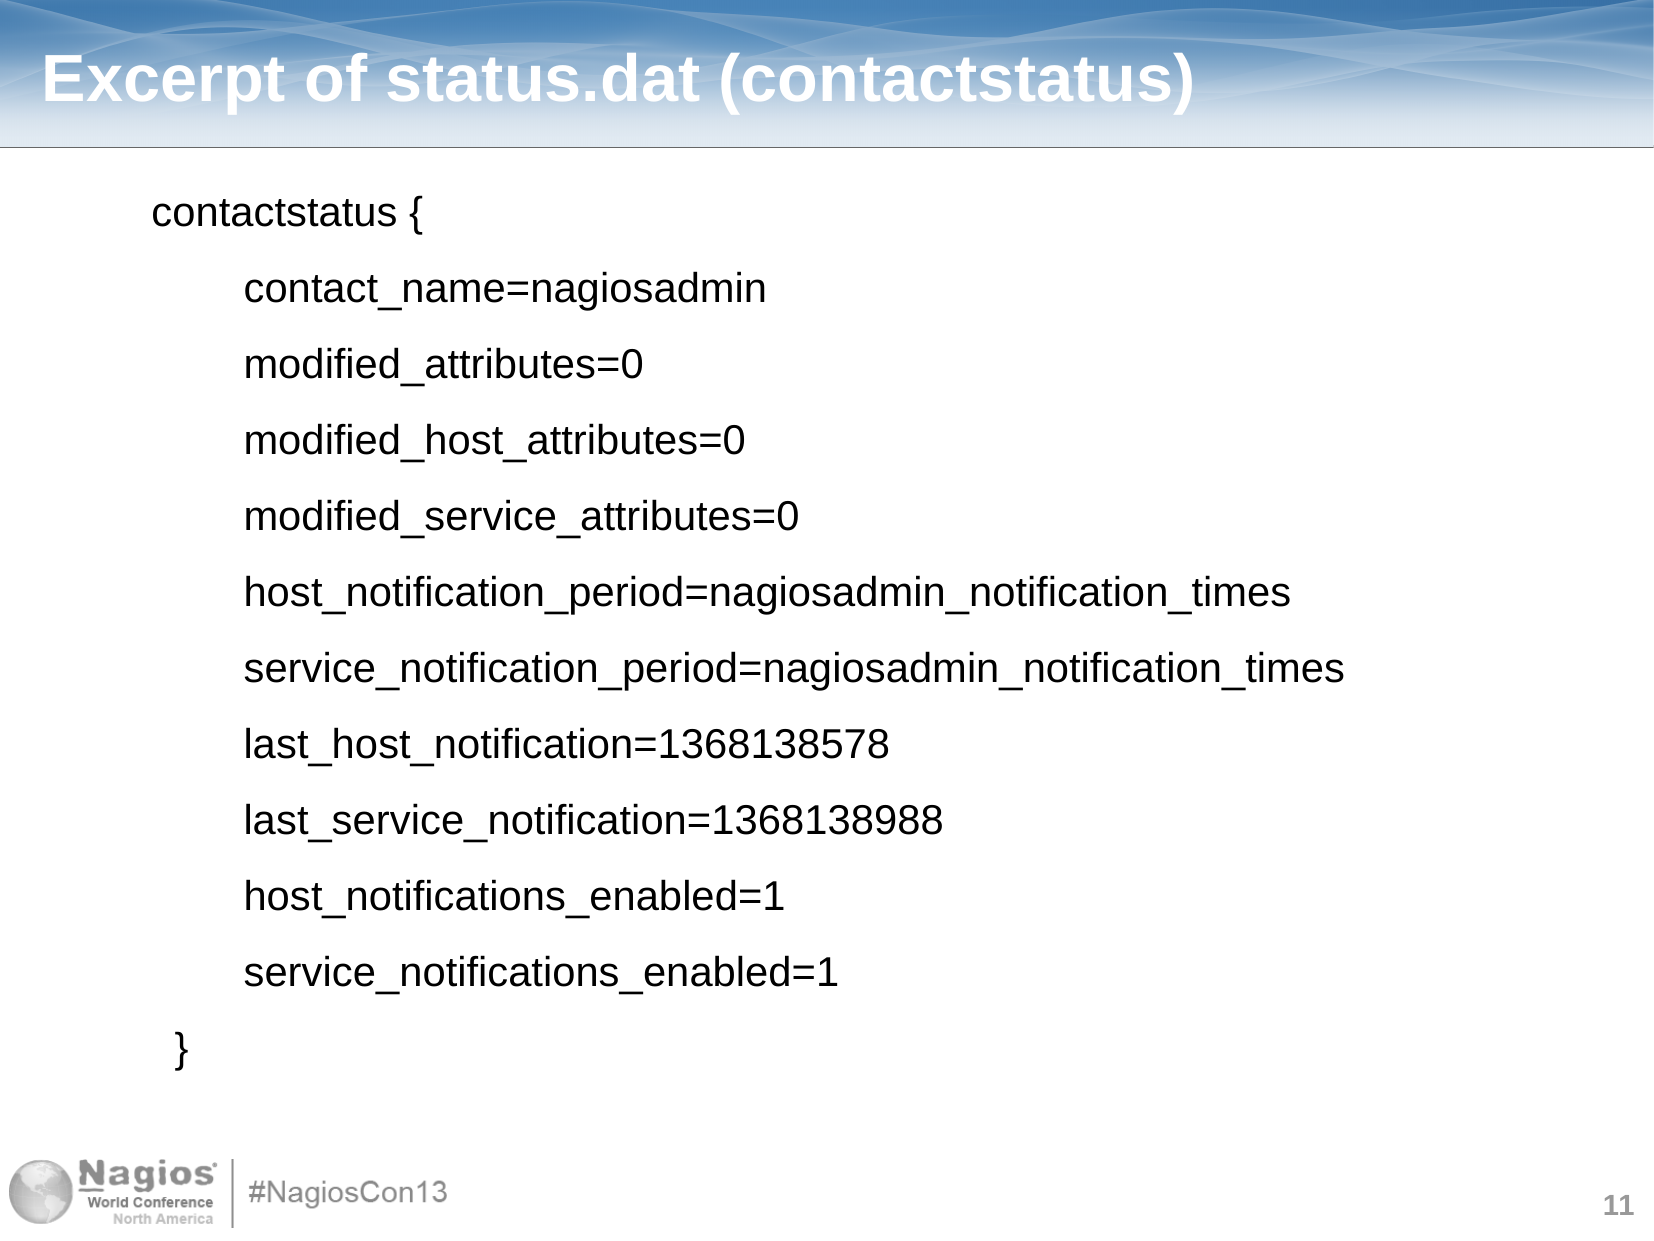

# Excerpt of status.dat (contactstatus)
contactstatus {
 contact_name=nagiosadmin
 modified_attributes=0
 modified_host_attributes=0
 modified_service_attributes=0
 host_notification_period=nagiosadmin_notification_times
 service_notification_period=nagiosadmin_notification_times
 last_host_notification=1368138578
 last_service_notification=1368138988
 host_notifications_enabled=1
 service_notifications_enabled=1
 }
11